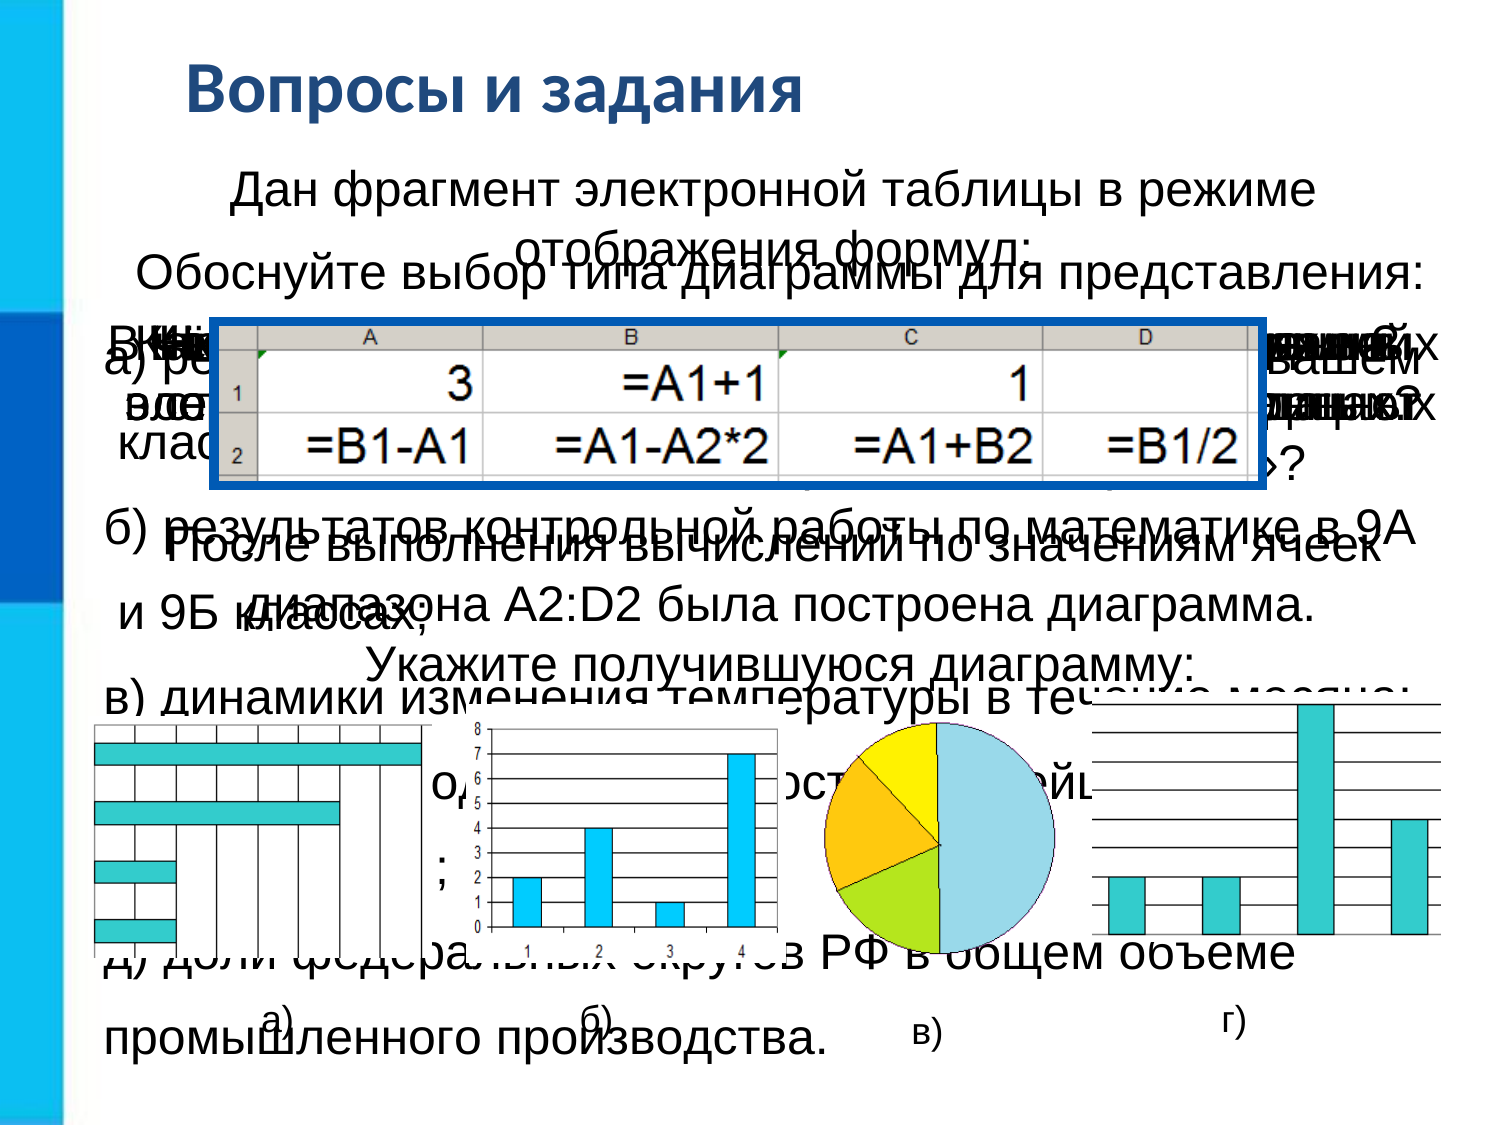

Вопросы и задания
Дан фрагмент электронной таблицы в режиме
отображения формул:
 Обоснуйте выбор типа диаграммы для представления:
а) результатов контрольной работы по алгебре в вашем
 классе;
б) результатов контрольной работы по математике в 9А
 и 9Б классах;
в) динамики изменения температуры в течение месяца;
г) площадей водной поверхности крупнейших озёр
нашей страны;
д) доли федеральных округов РФ в общем объёме
промышленного производства.
Перечислите основные способы выполнения
 сортировки, реализованные в электронных таблицах.
В чём заключается различие между сортировкой данных
 в столбцах электронной таблицы и сортировкой данных
 в базе данных?
Как осуществляется поиск информации в электронной
 таблице?
Каким образом сортировка и поиск, реализованные в
электронных таблицах, способствуют анализу данных?
Что такое диаграмма? Каково назначение диаграмм?
 Назовите основные типы диаграмм.
Назовите ряды данных и категории в диаграммах на
 рисунках этого параграфа.
Как вы понимаете смысл фразы «Диаграммы в
электронных таблицах сохраняют свою зависимость от
 данных, на основе которых они построены»?
После выполнения вычислений по значениям ячеек
 диапазона A2:D2 была построена диаграмма.
 Укажите получившуюся диаграмму:
а)
б)
г)
в)